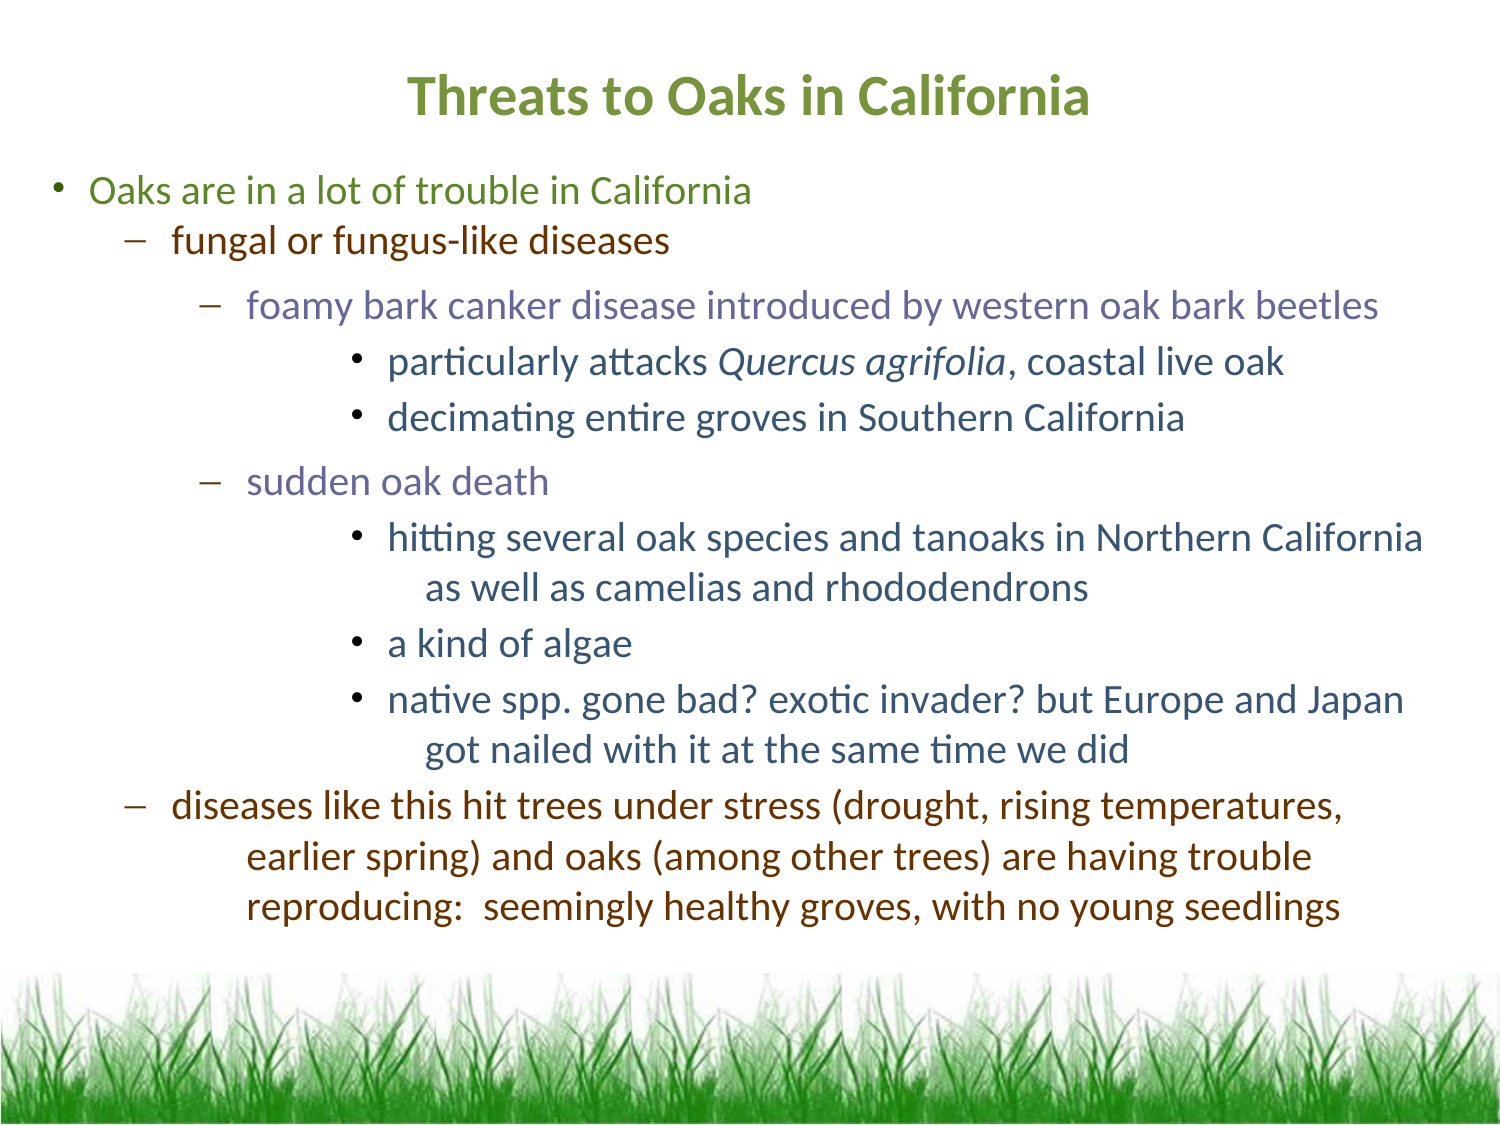

# Threats to Oaks in California
Oaks are in a lot of trouble in California
fungal or fungus-like diseases
foamy bark canker disease introduced by western oak bark beetles
particularly attacks Quercus agrifolia, coastal live oak
decimating entire groves in Southern California
sudden oak death
hitting several oak species and tanoaks in Northern California as well as camelias and rhododendrons
a kind of algae
native spp. gone bad? exotic invader? but Europe and Japan got nailed with it at the same time we did
diseases like this hit trees under stress (drought, rising temperatures, earlier spring) and oaks (among other trees) are having trouble reproducing: seemingly healthy groves, with no young seedlings